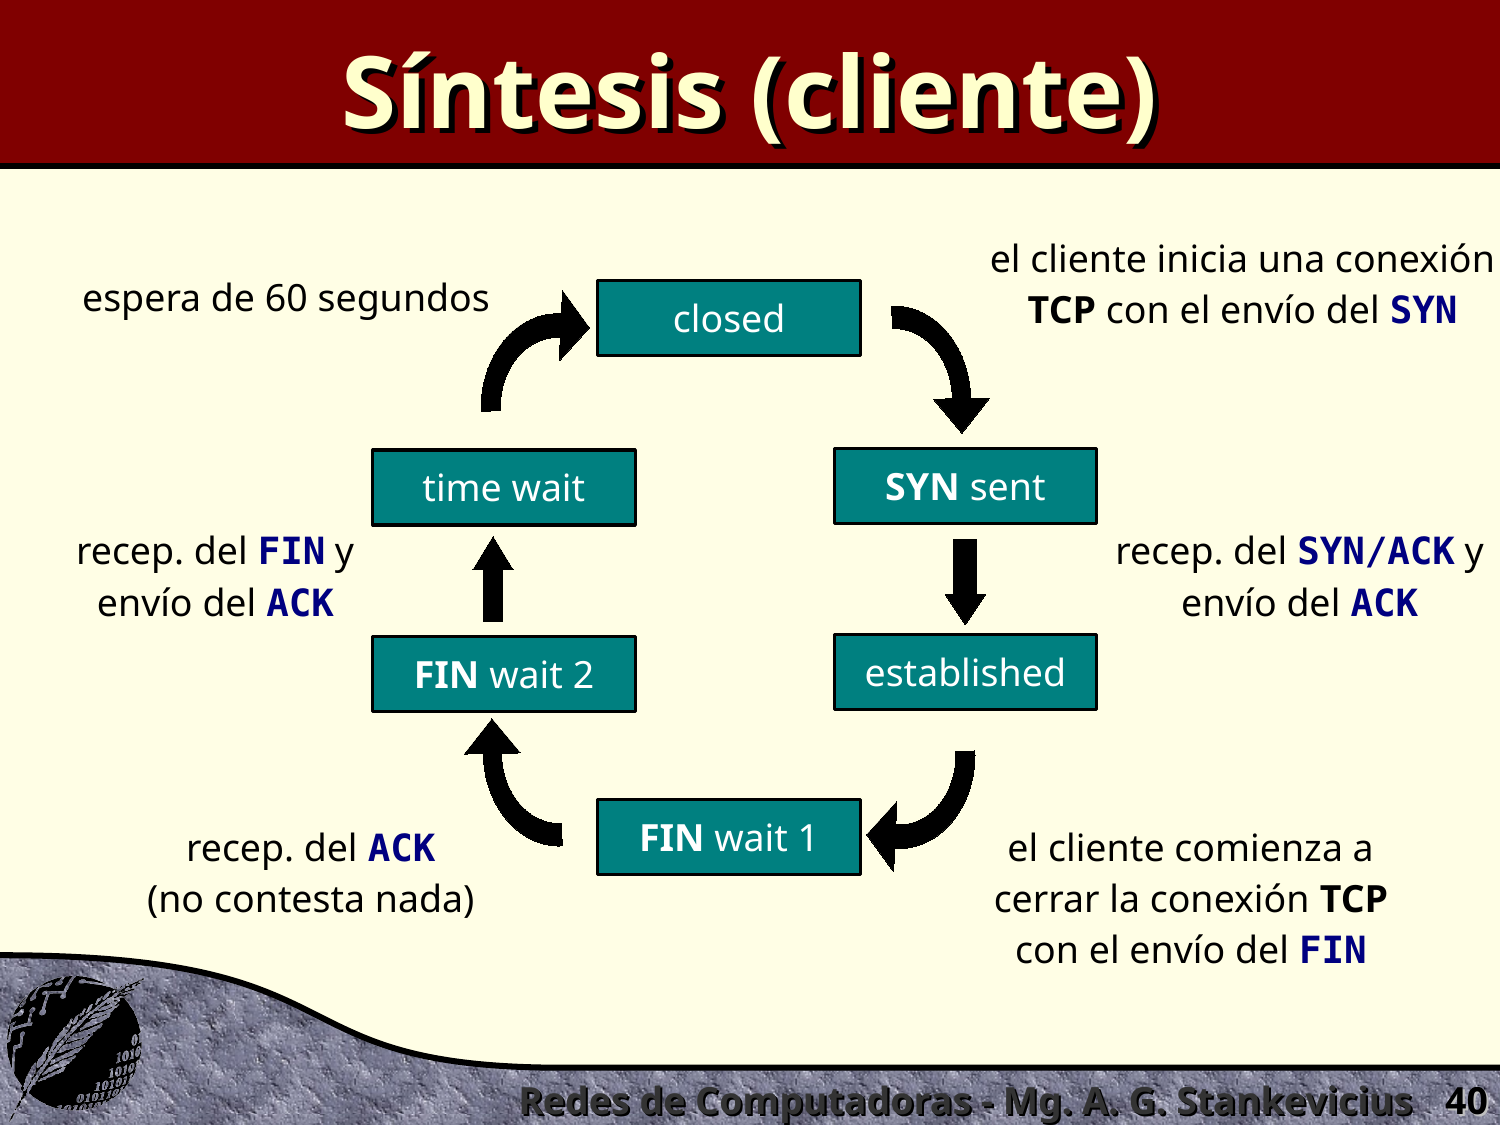

# Síntesis (cliente)
el cliente inicia una conexión
TCP con el envío del SYN
espera de 60 segundos
closed
SYN sent
established
time wait
FIN wait 2
FIN wait 1
recep. del SYN/ACK y
envío del ACK
recep. del FIN y
envío del ACK
recep. del ACK
(no contesta nada)
el cliente comienza a
cerrar la conexión TCP
con el envío del FIN
40